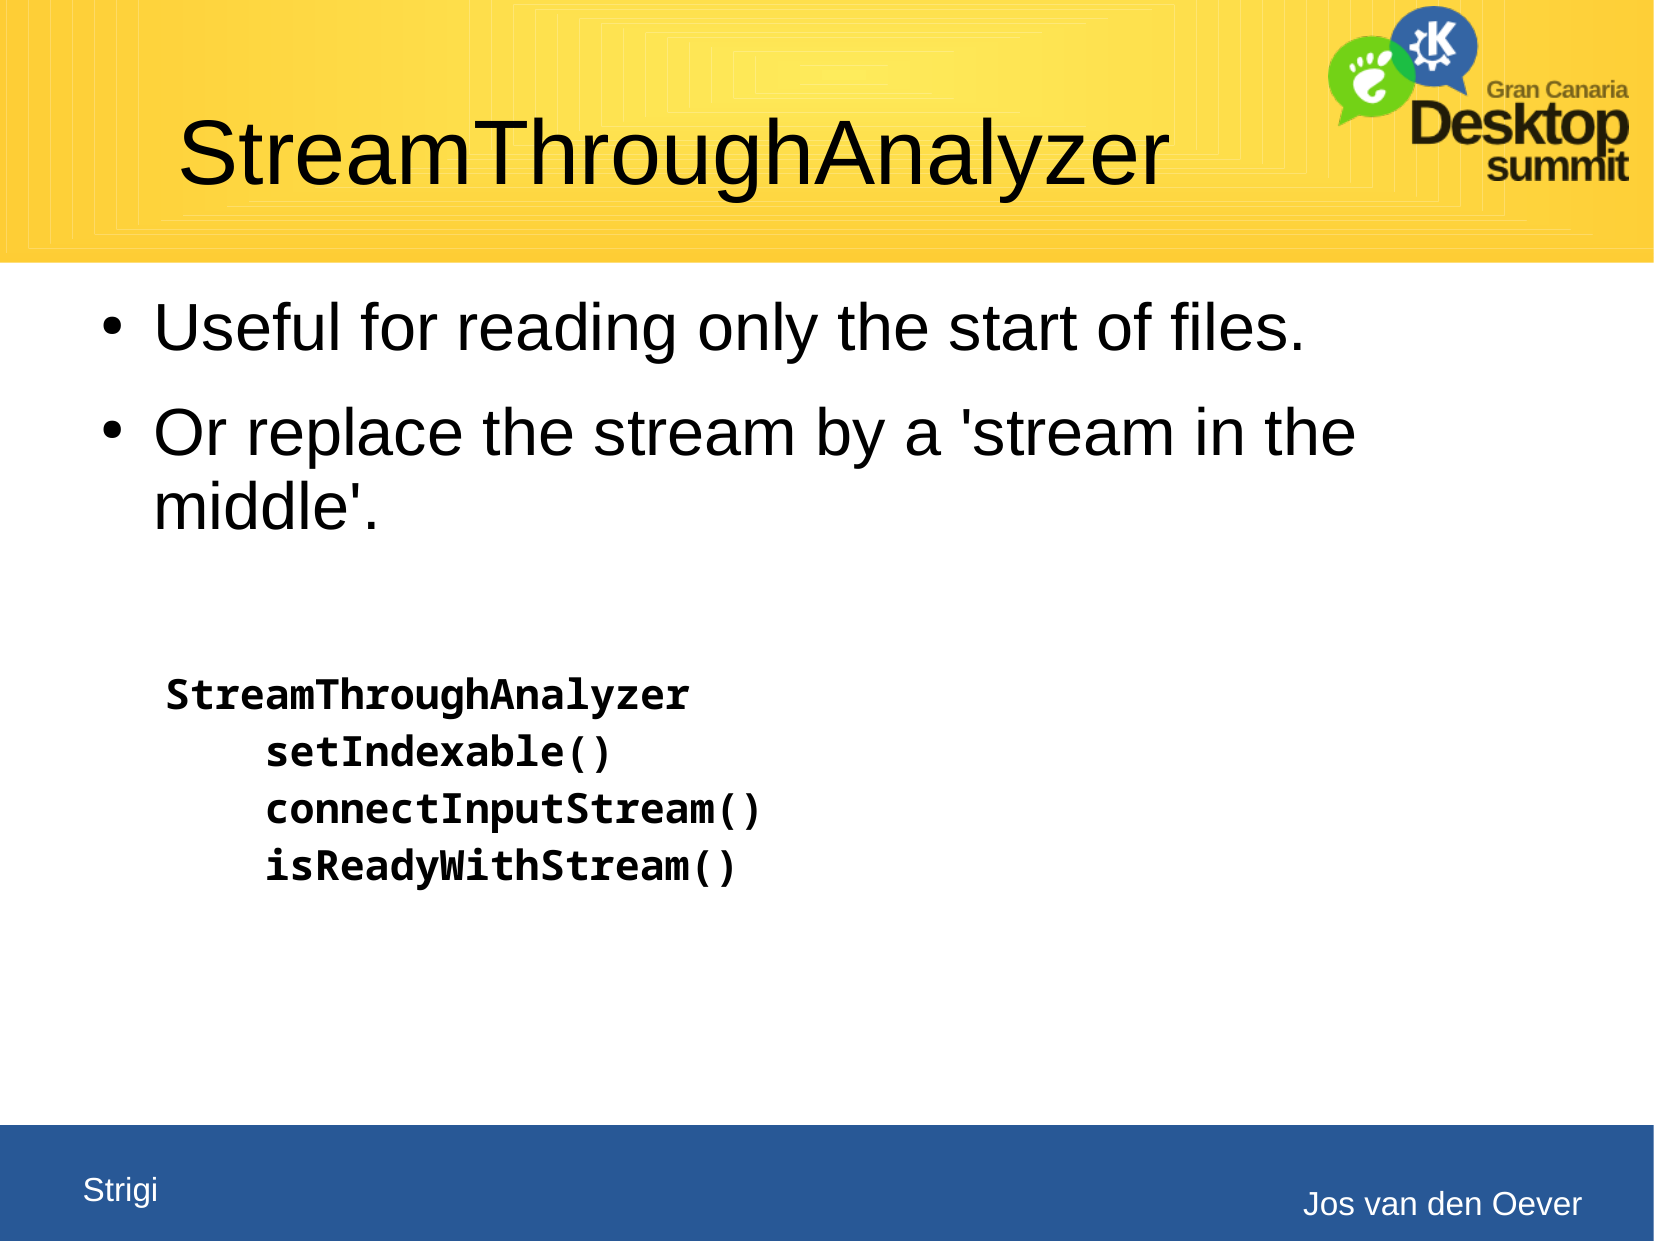

# StreamThroughAnalyzer
Useful for reading only the start of files.
Or replace the stream by a 'stream in the middle'.
StreamThroughAnalyzer
 setIndexable()
 connectInputStream()
 isReadyWithStream()
class StreamThroughAnalyzer {
public:
 virtual void setIndexable(Strigi::AnalysisResult*) = 0;
 virtual InputStream*
 connectInputStream(InputStream *in) = 0;
 virtual bool isReadyWithStream() = 0;
 ...
};